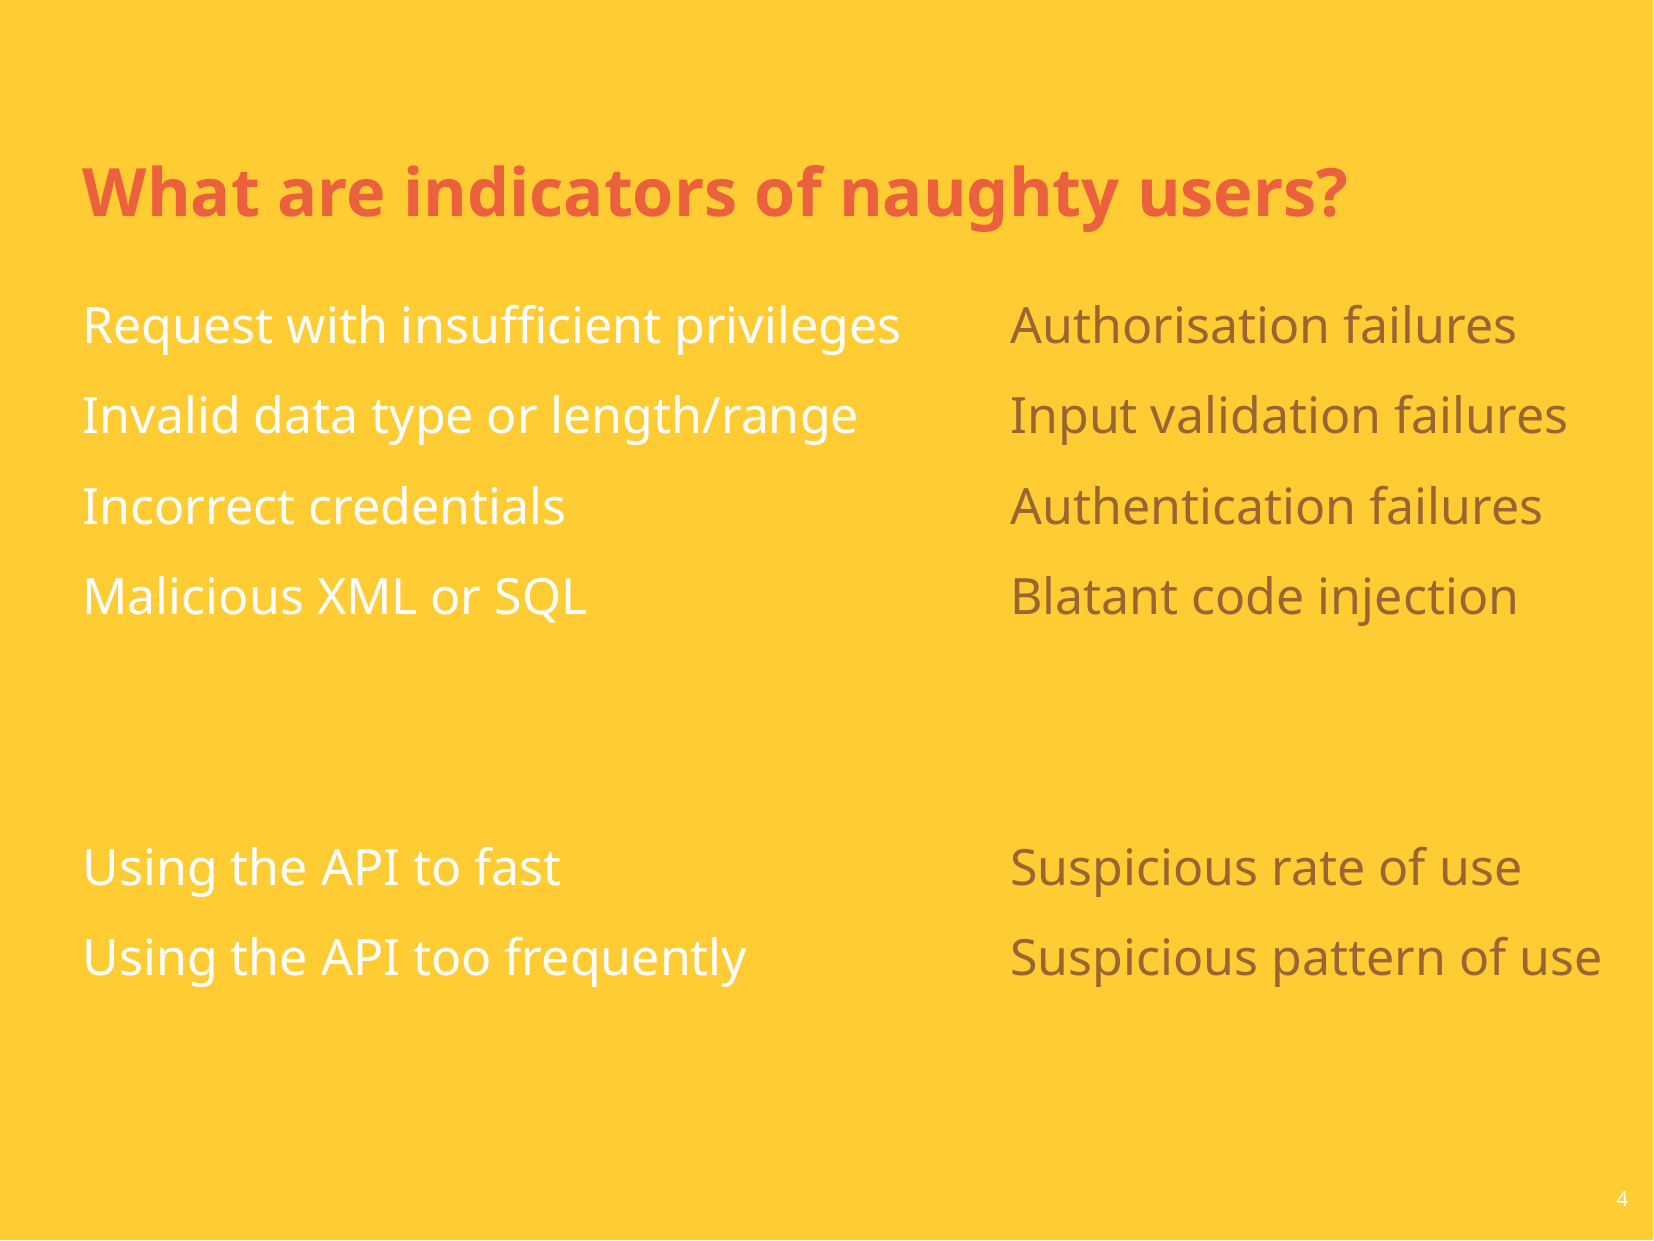

# What are indicators of naughty users?
Request with insufficient privileges
Invalid data type or length/range
Incorrect credentials
Malicious XML or SQL
Using the API to fast
Using the API too frequently
Authorisation failures
Input validation failures
Authentication failures
Blatant code injection
Suspicious rate of use
Suspicious pattern of use